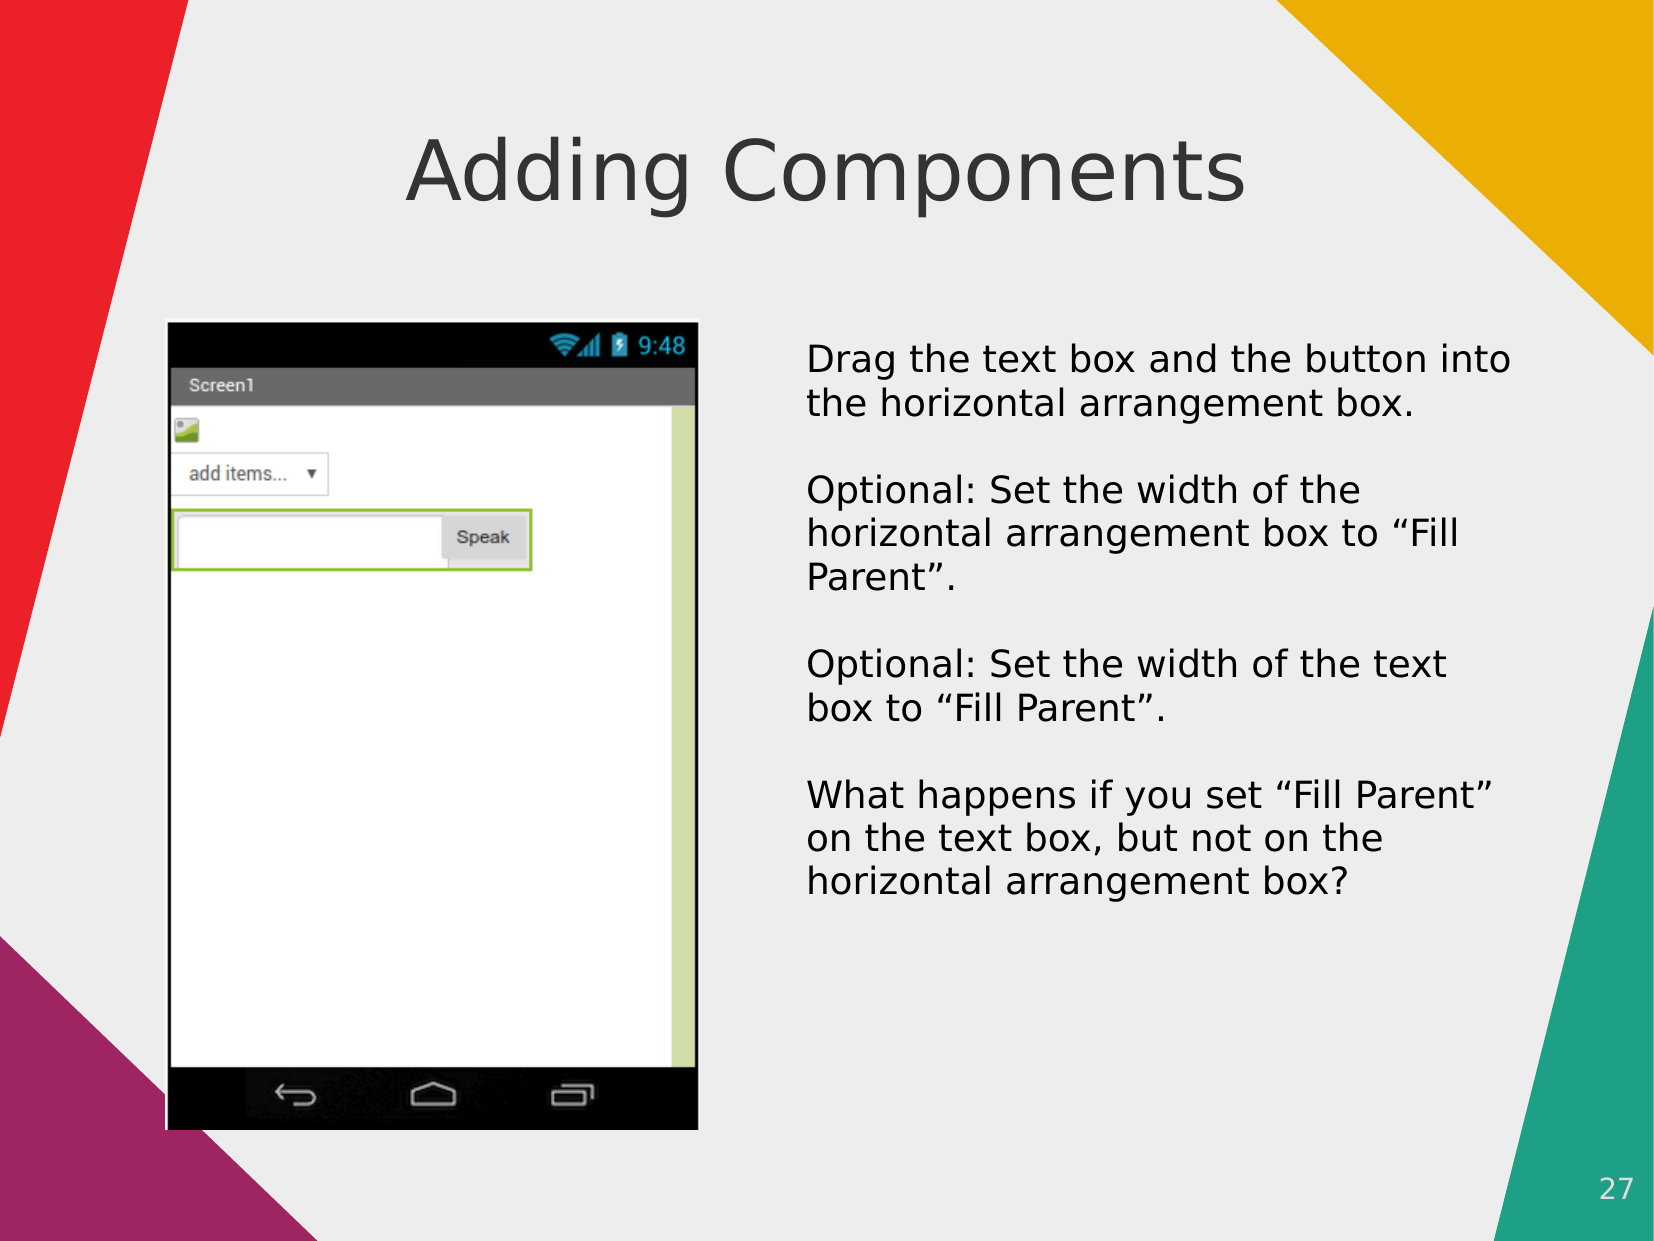

# Adding Components
Drag the text box and the button into the horizontal arrangement box.
Optional: Set the width of the horizontal arrangement box to “Fill Parent”.
Optional: Set the width of the text box to “Fill Parent”.
What happens if you set “Fill Parent” on the text box, but not on the horizontal arrangement box?
27